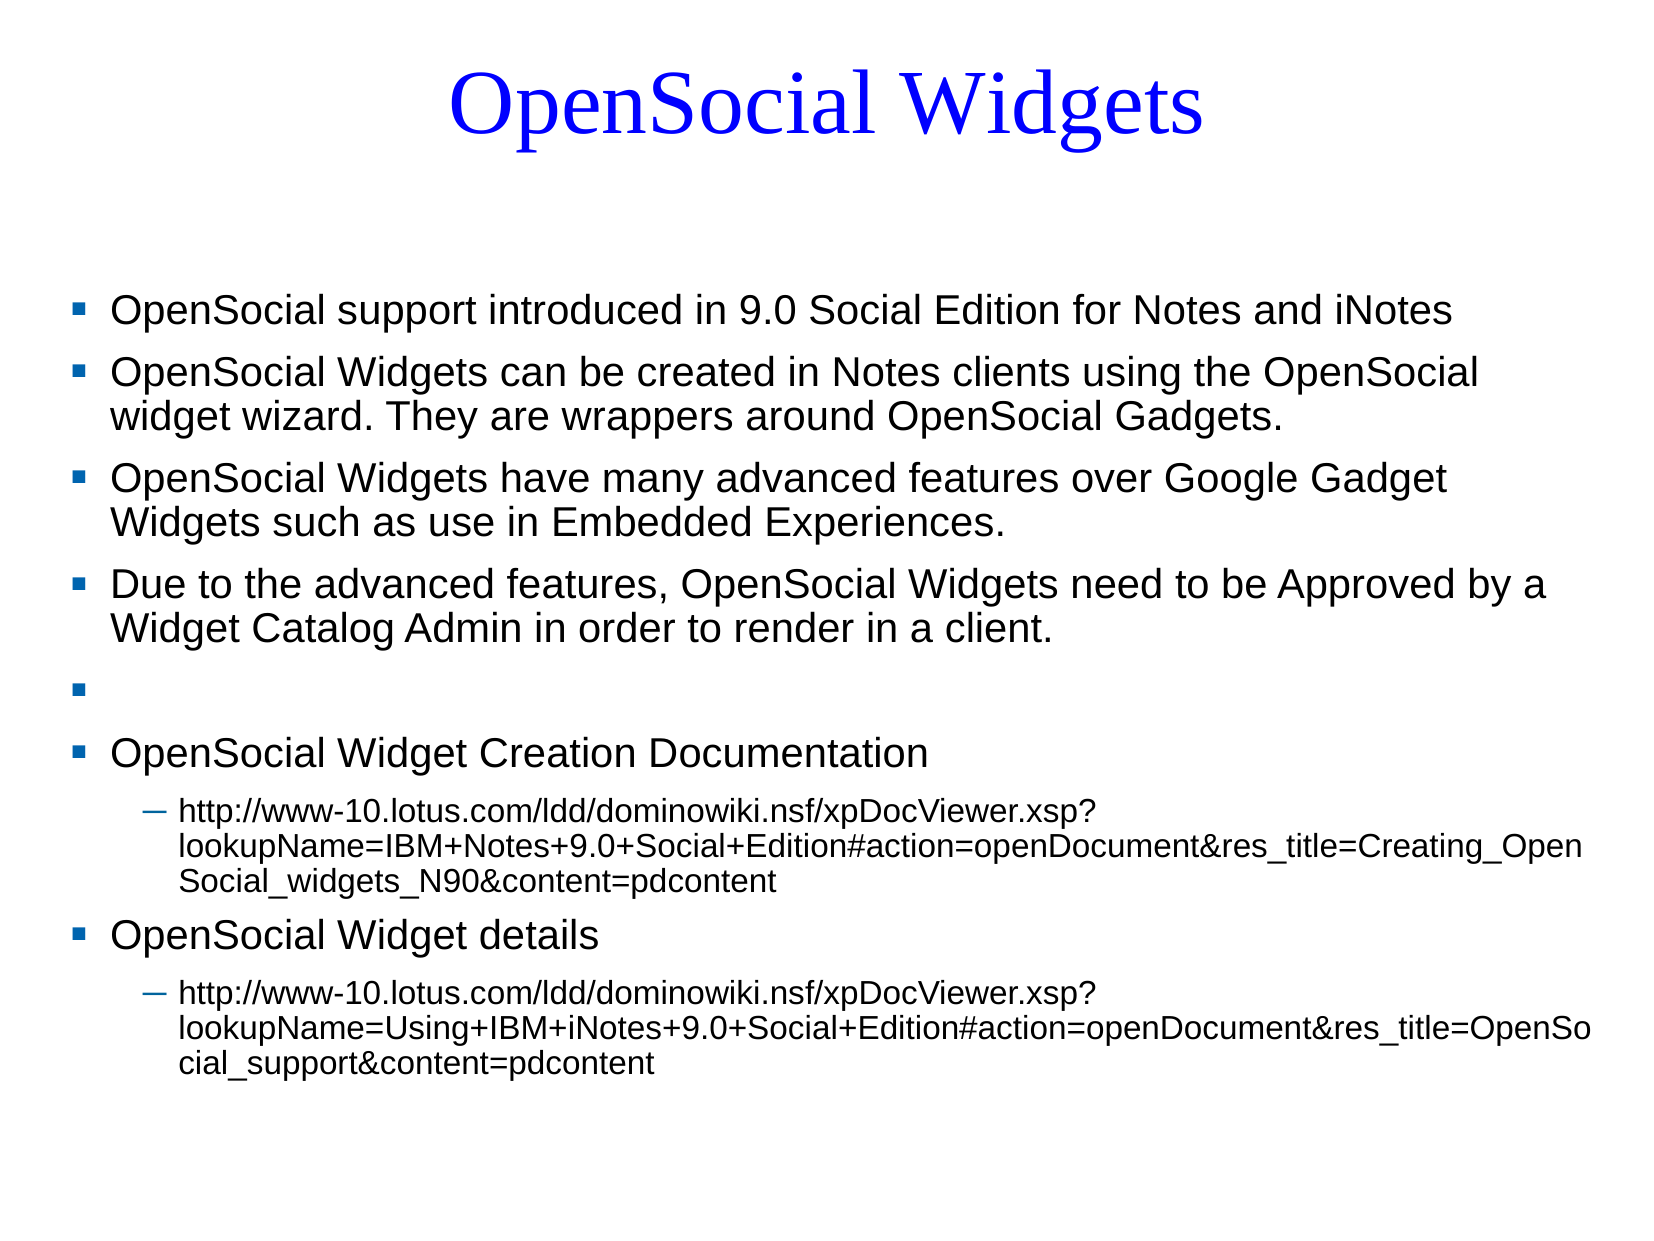

OpenSocial Widgets
# OpenSocial support introduced in 9.0 Social Edition for Notes and iNotes
OpenSocial Widgets can be created in Notes clients using the OpenSocial widget wizard. They are wrappers around OpenSocial Gadgets.
OpenSocial Widgets have many advanced features over Google Gadget Widgets such as use in Embedded Experiences.
Due to the advanced features, OpenSocial Widgets need to be Approved by a Widget Catalog Admin in order to render in a client.
OpenSocial Widget Creation Documentation
http://www-10.lotus.com/ldd/dominowiki.nsf/xpDocViewer.xsp?lookupName=IBM+Notes+9.0+Social+Edition#action=openDocument&res_title=Creating_OpenSocial_widgets_N90&content=pdcontent
OpenSocial Widget details
http://www-10.lotus.com/ldd/dominowiki.nsf/xpDocViewer.xsp?lookupName=Using+IBM+iNotes+9.0+Social+Edition#action=openDocument&res_title=OpenSocial_support&content=pdcontent
3